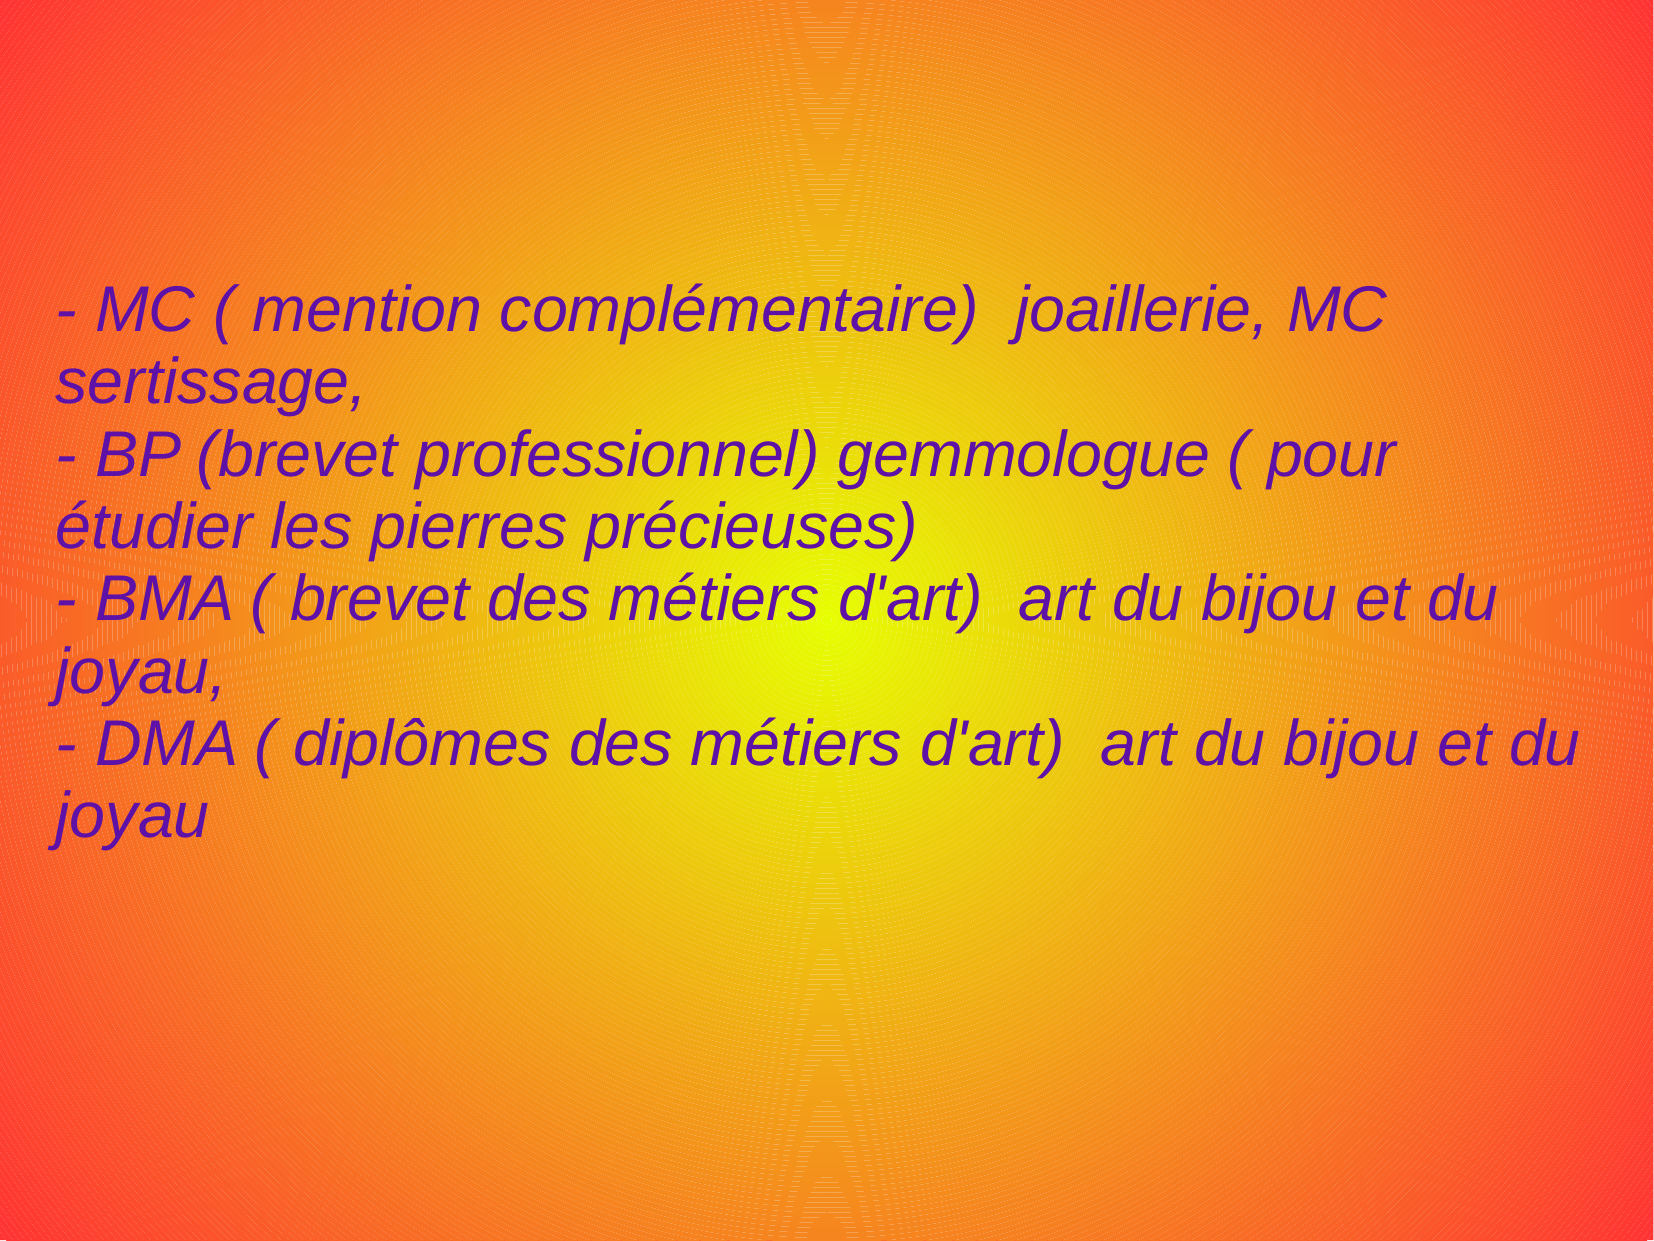

- MC ( mention complémentaire) joaillerie, MC sertissage,
- BP (brevet professionnel) gemmologue ( pour étudier les pierres précieuses)
- BMA ( brevet des métiers d'art) art du bijou et du joyau,
- DMA ( diplômes des métiers d'art) art du bijou et du joyau